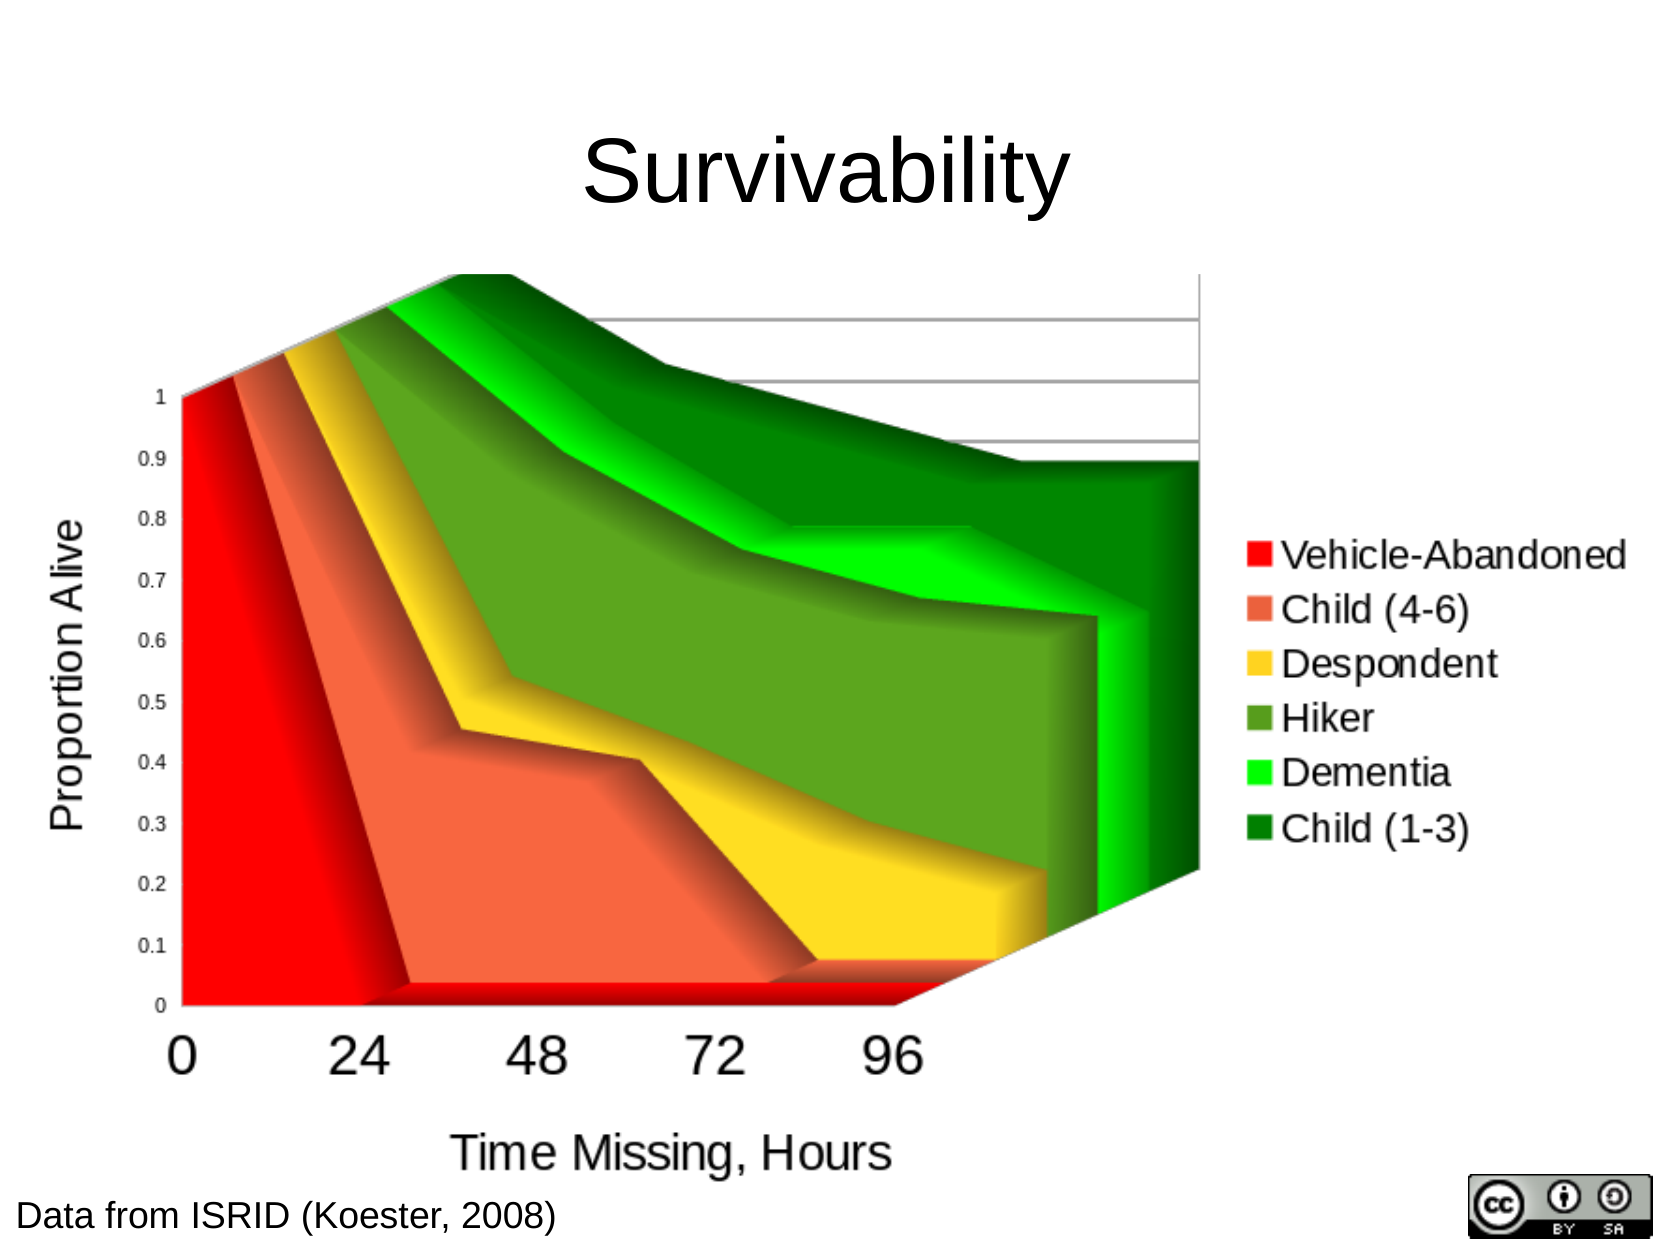

# Survivability
Data from ISRID (Koester, 2008)